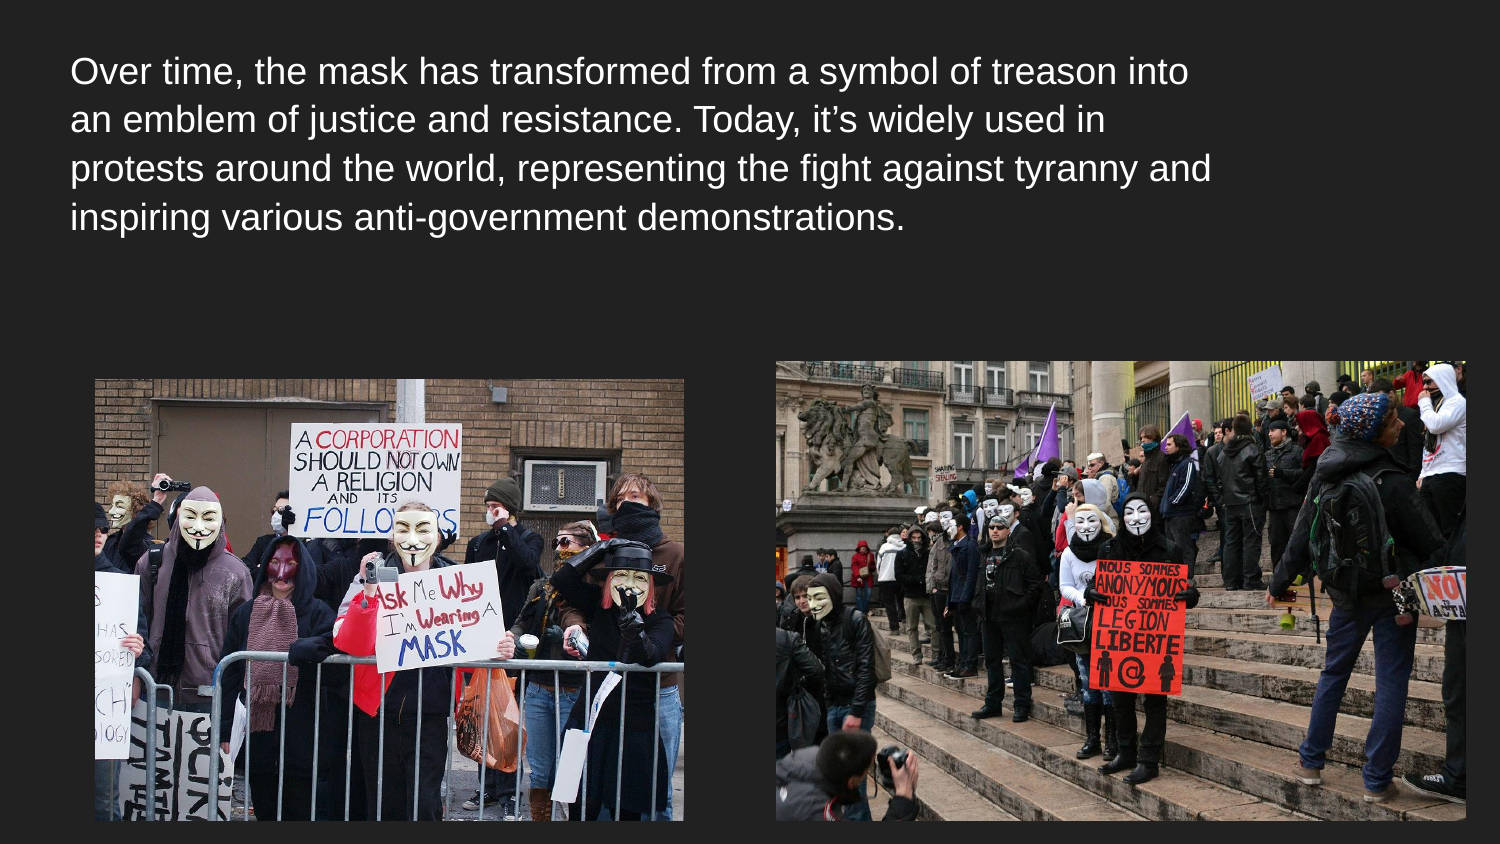

# Over time, the mask has transformed from a symbol of treason into an emblem of justice and resistance. Today, it’s widely used in protests around the world, representing the fight against tyranny and inspiring various anti-government demonstrations.